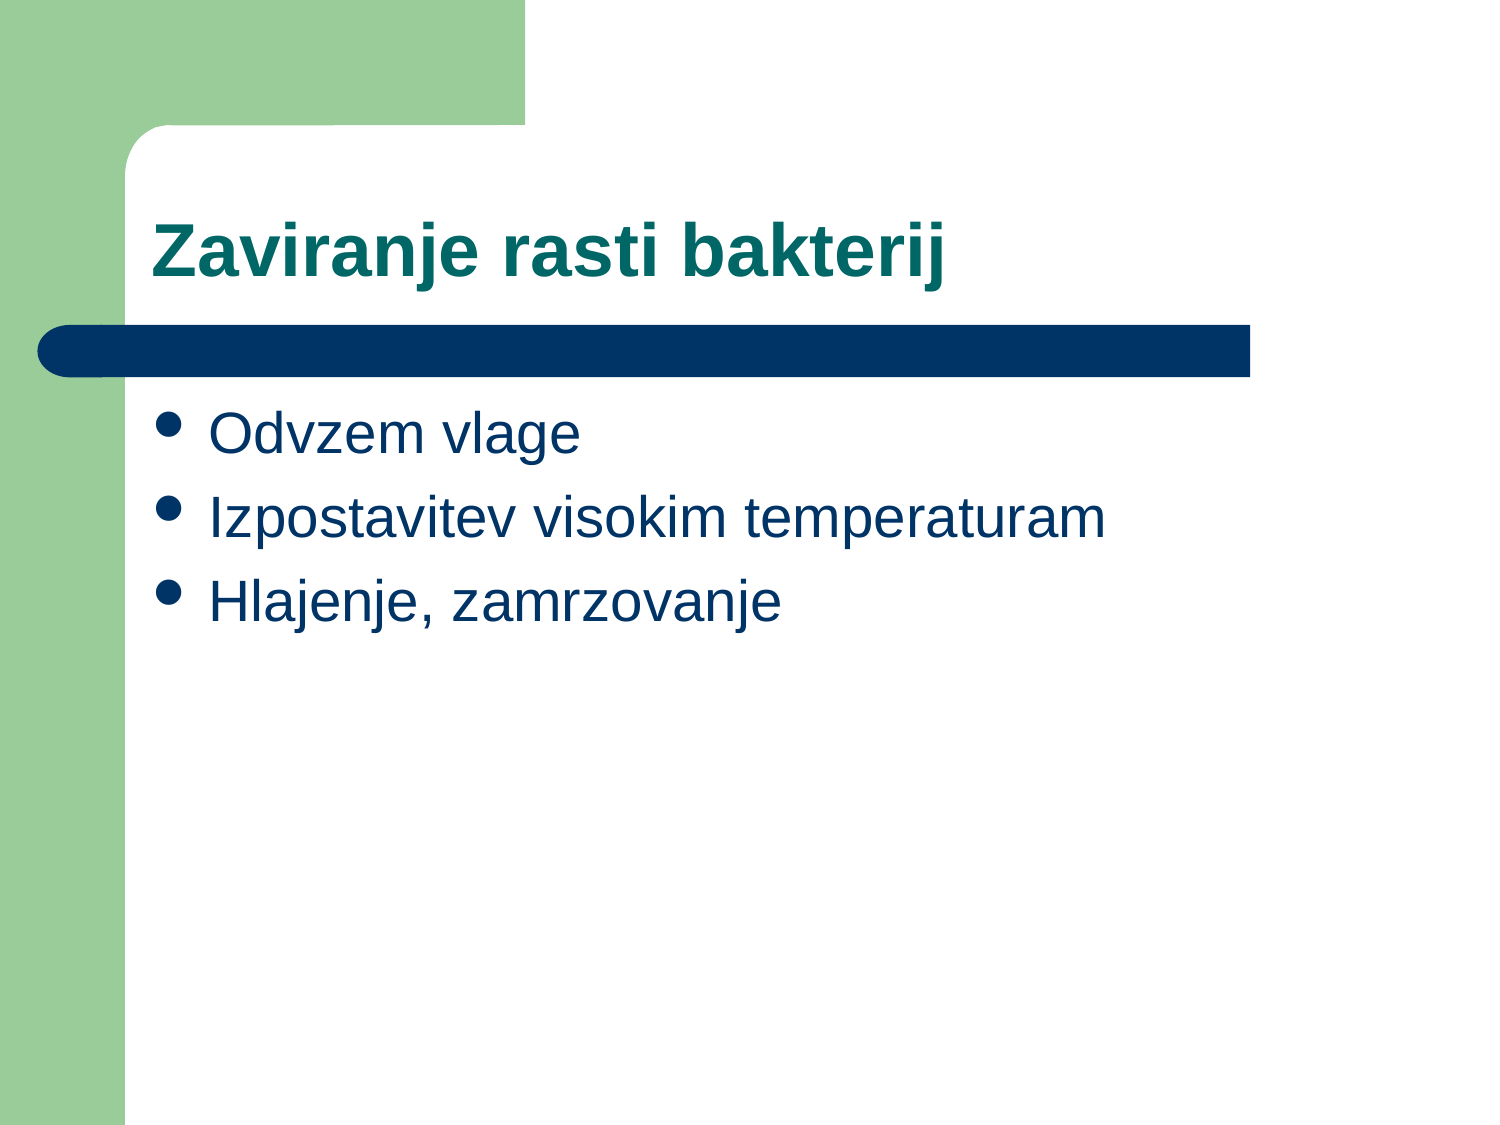

# Zaviranje rasti bakterij
Odvzem vlage
Izpostavitev visokim temperaturam
Hlajenje, zamrzovanje